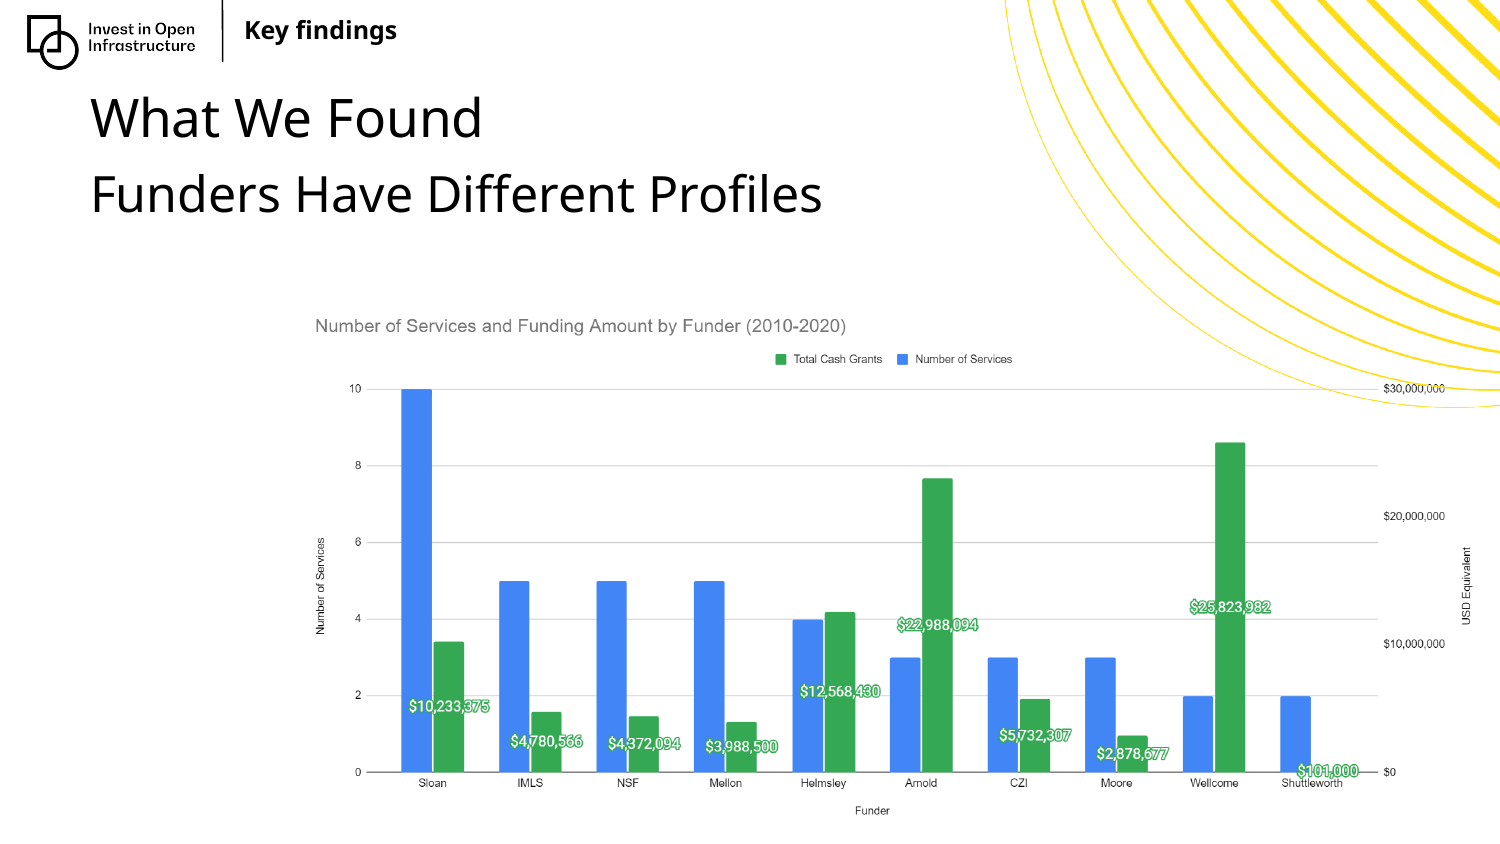

Key findings
What We Found
# Funders Have Different Profiles